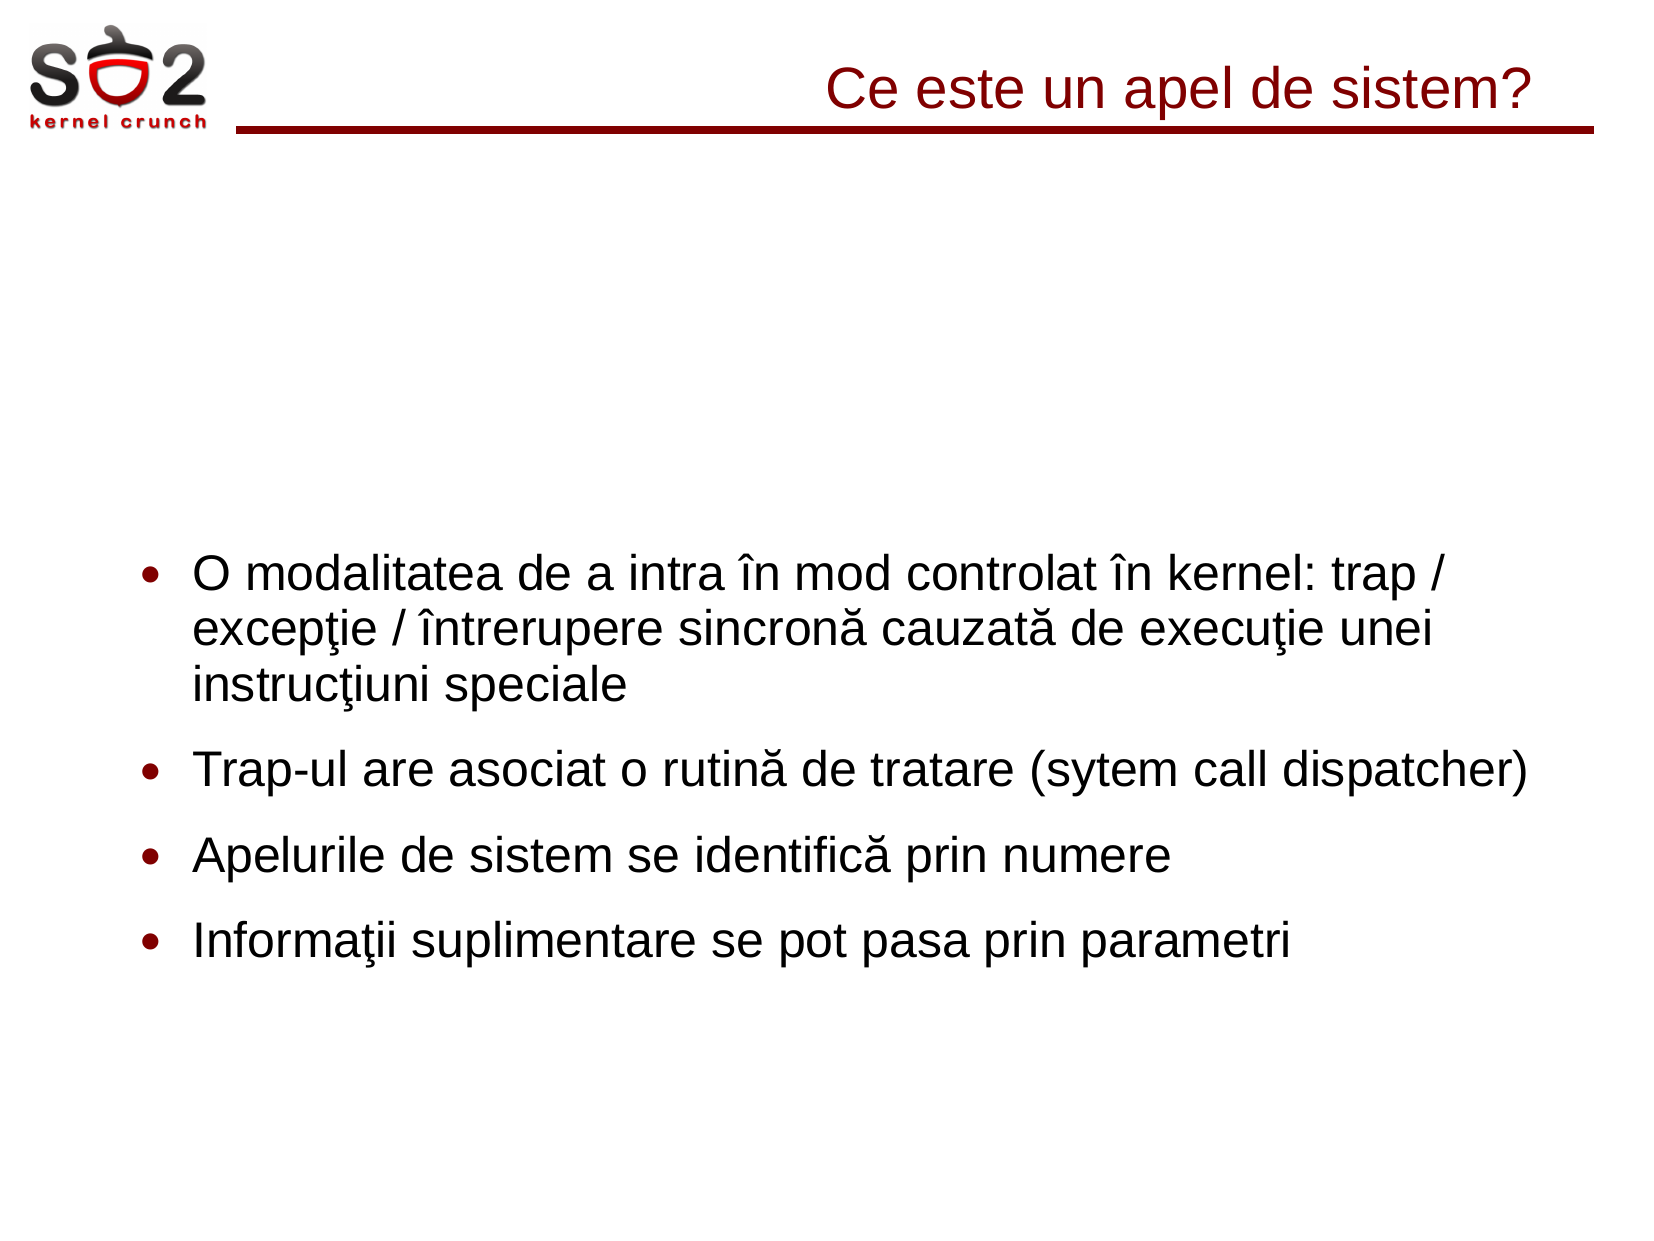

# Ce este un apel de sistem?
O modalitatea de a intra în mod controlat în kernel: trap / excepţie / întrerupere sincronă cauzată de execuţie unei instrucţiuni speciale
Trap-ul are asociat o rutină de tratare (sytem call dispatcher)
Apelurile de sistem se identifică prin numere
Informaţii suplimentare se pot pasa prin parametri